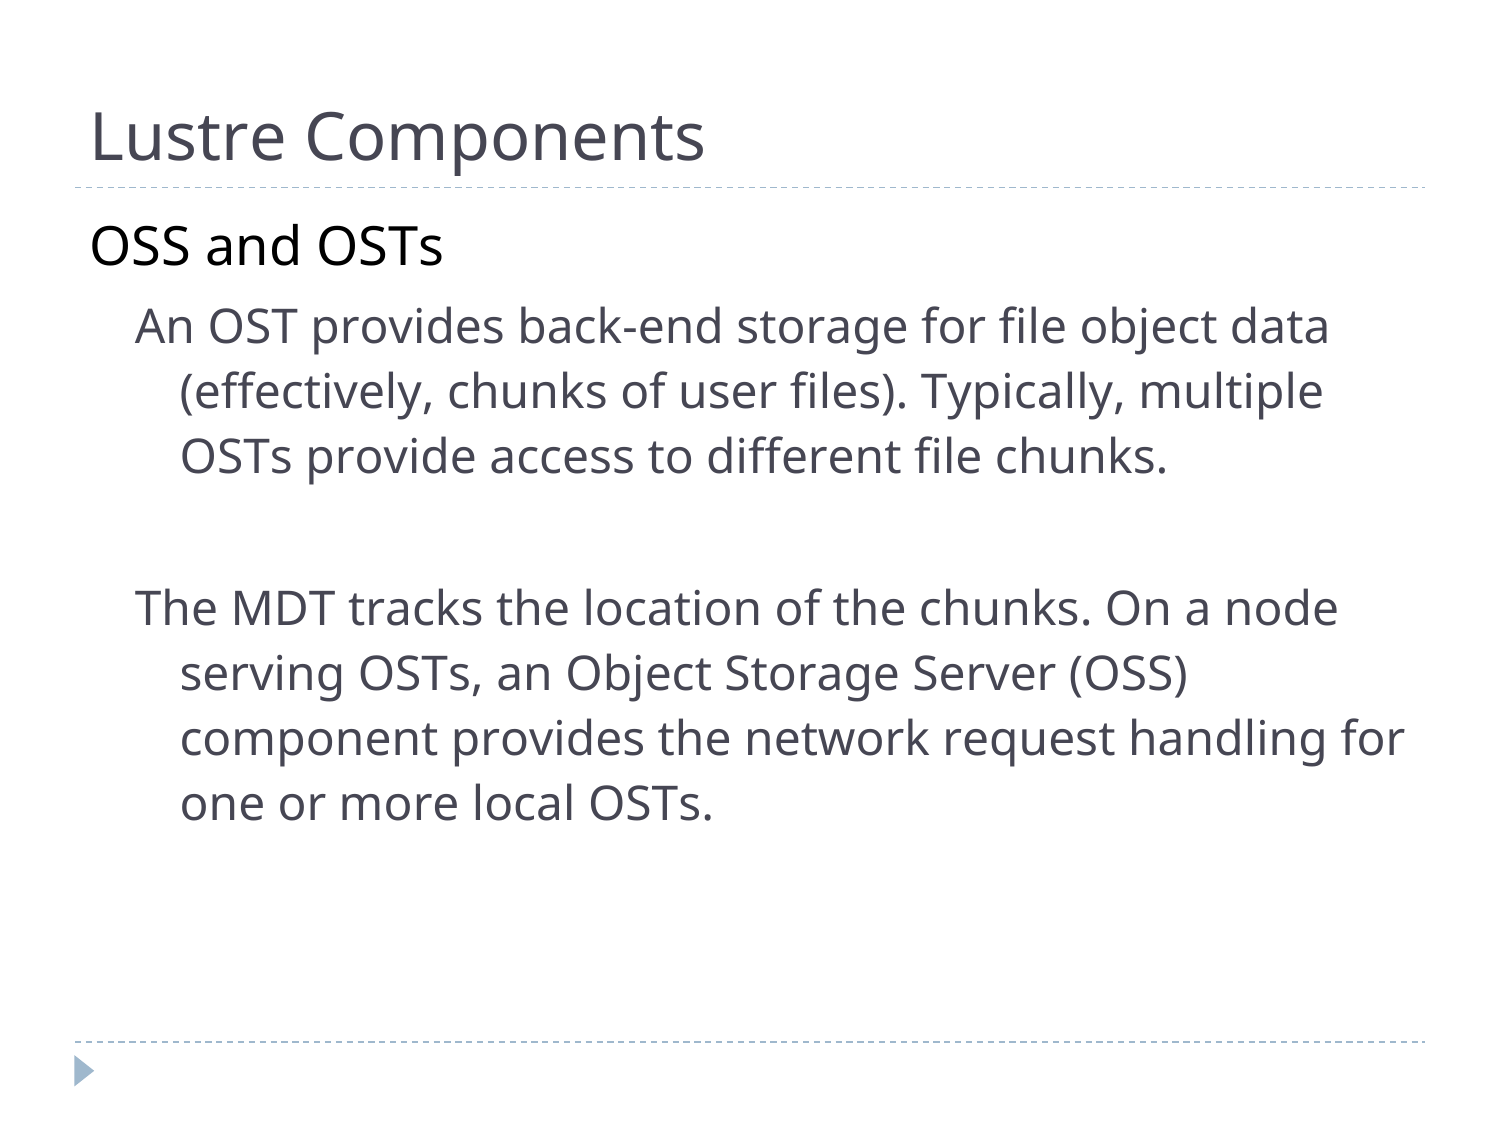

# Lustre Components
OSS and OSTs
An OST provides back-end storage for file object data (effectively, chunks of user files). Typically, multiple OSTs provide access to different file chunks.
The MDT tracks the location of the chunks. On a node serving OSTs, an Object Storage Server (OSS) component provides the network request handling for one or more local OSTs.